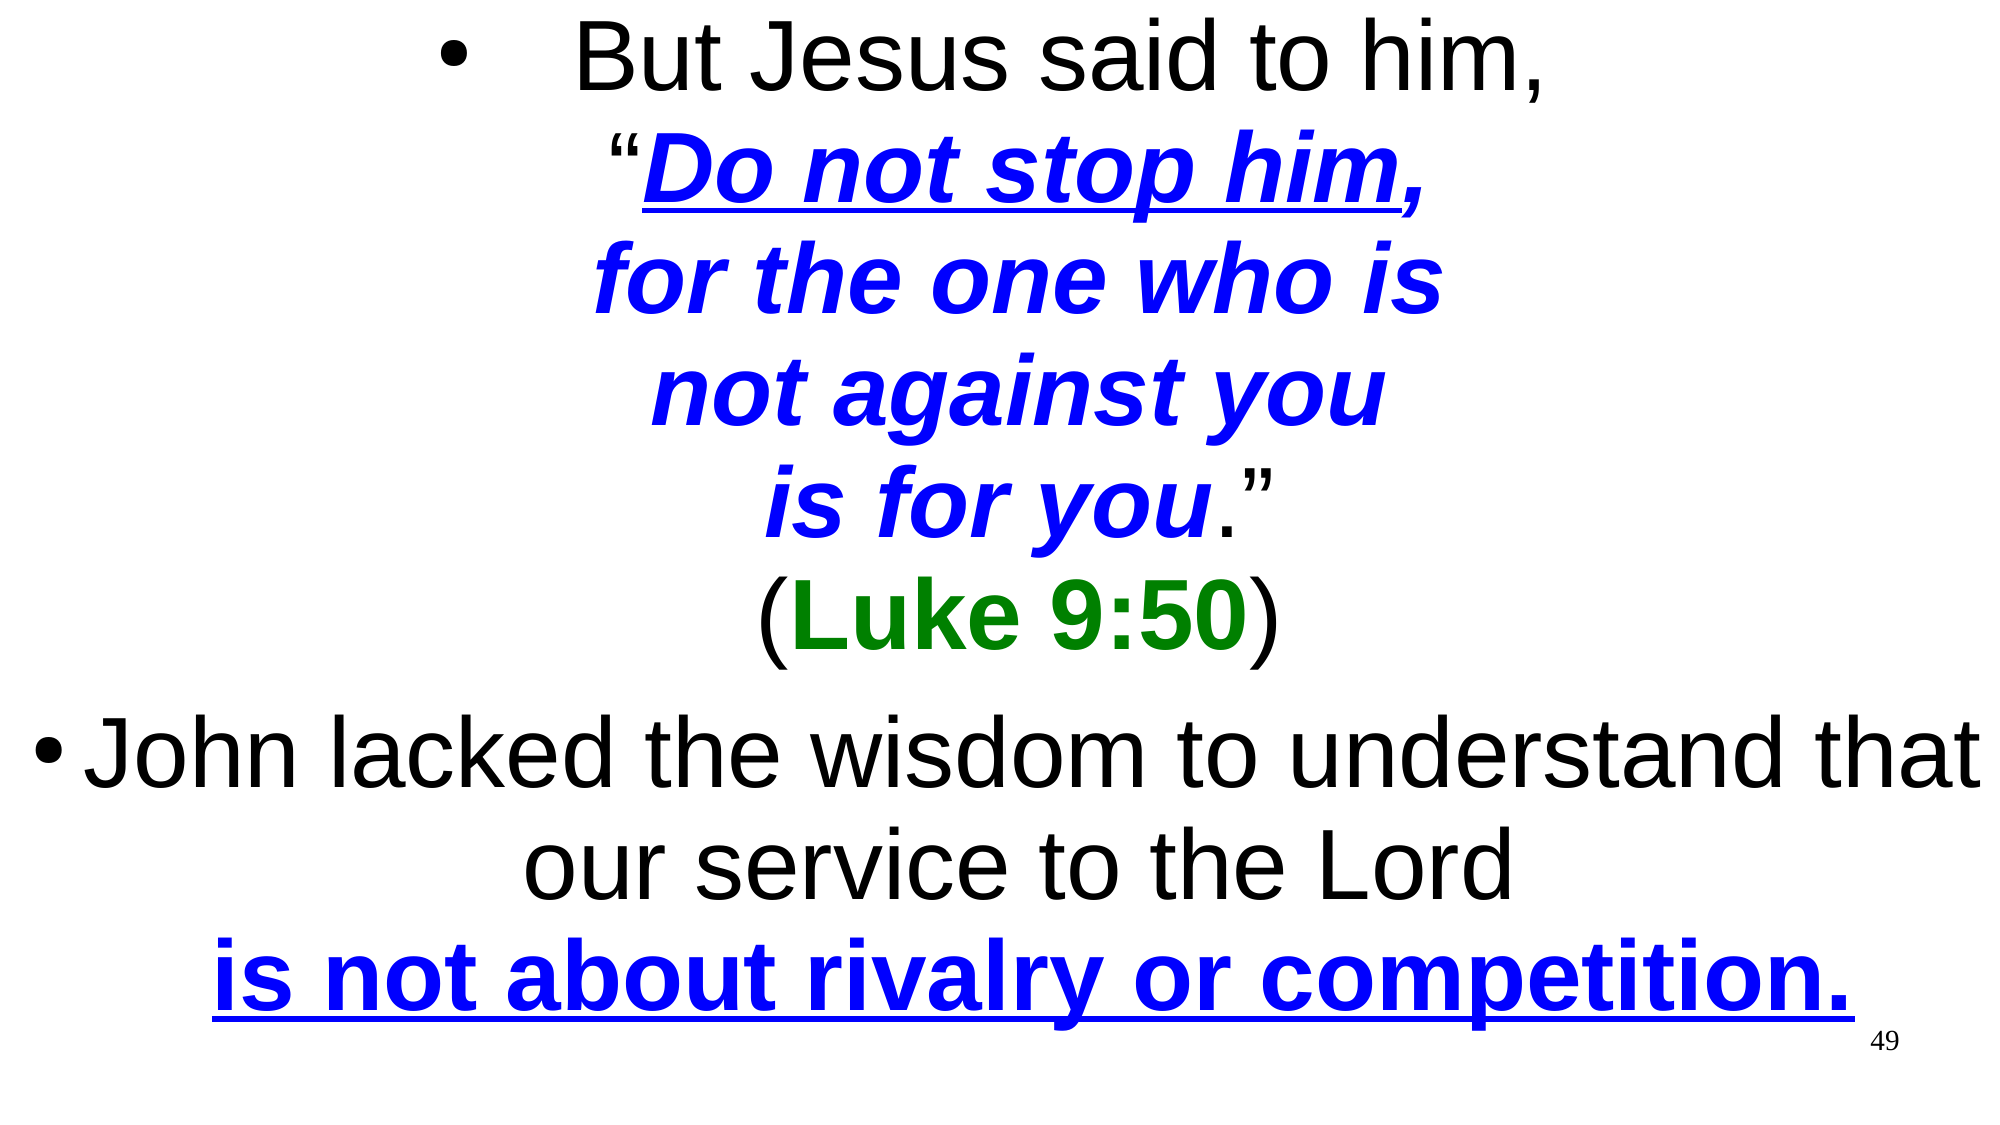

# But Jesus said to him, “Do not stop him, for the one who is not against you is for you.” (Luke 9:50)
John lacked the wisdom to understand that our service to the Lord
is not about rivalry or competition.
49